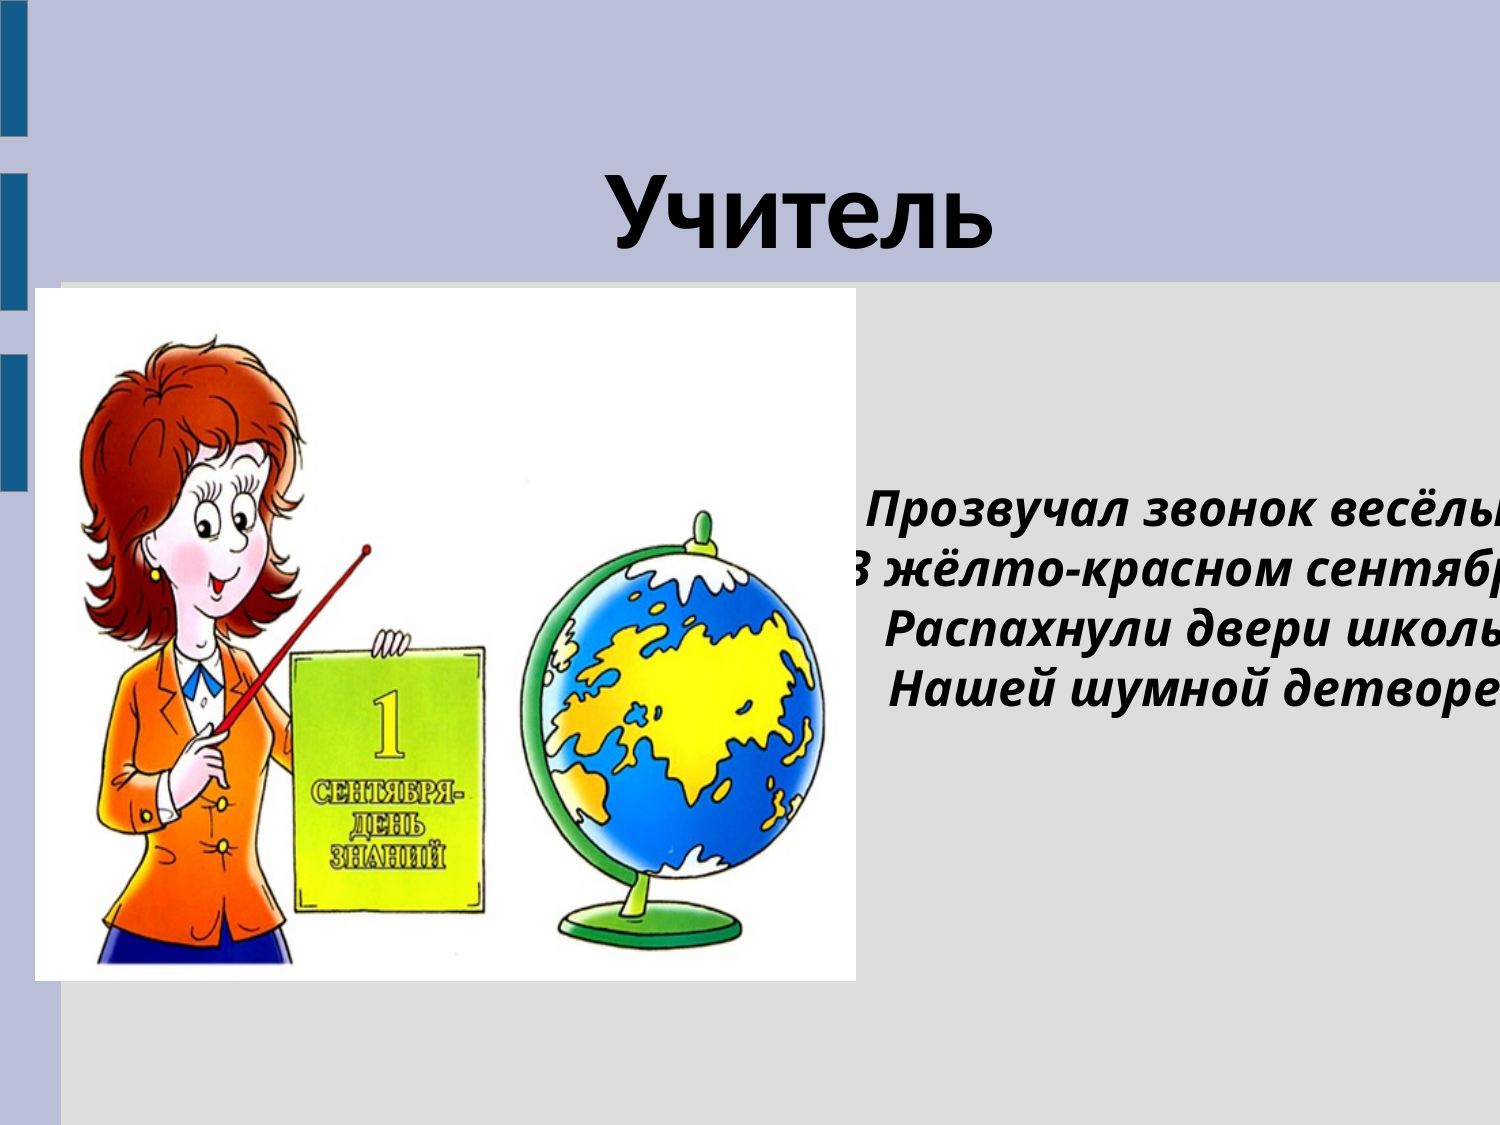

Учитель
# Прозвучал звонок весёлый В жёлто-красном сентябре, Распахнули двери школы Нашей шумной детворе.